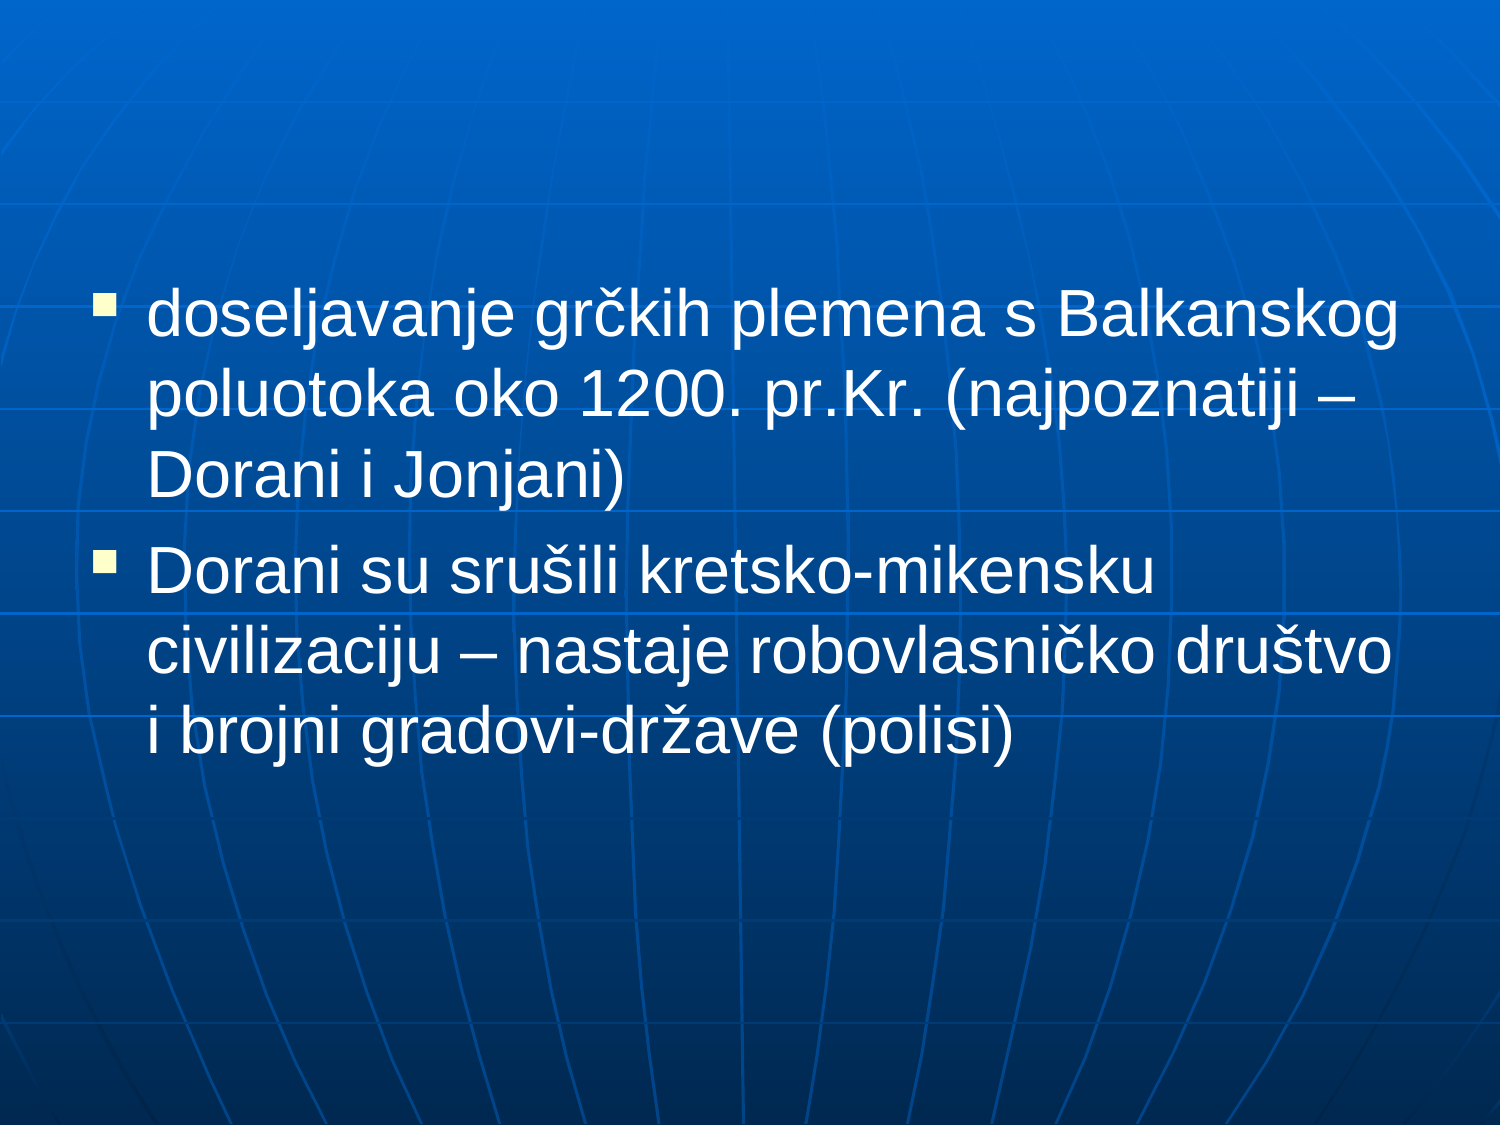

# doseljavanje grčkih plemena s Balkanskog poluotoka oko 1200. pr.Kr. (najpoznatiji – Dorani i Jonjani)
Dorani su srušili kretsko-mikensku civilizaciju – nastaje robovlasničko društvo i brojni gradovi-države (polisi)